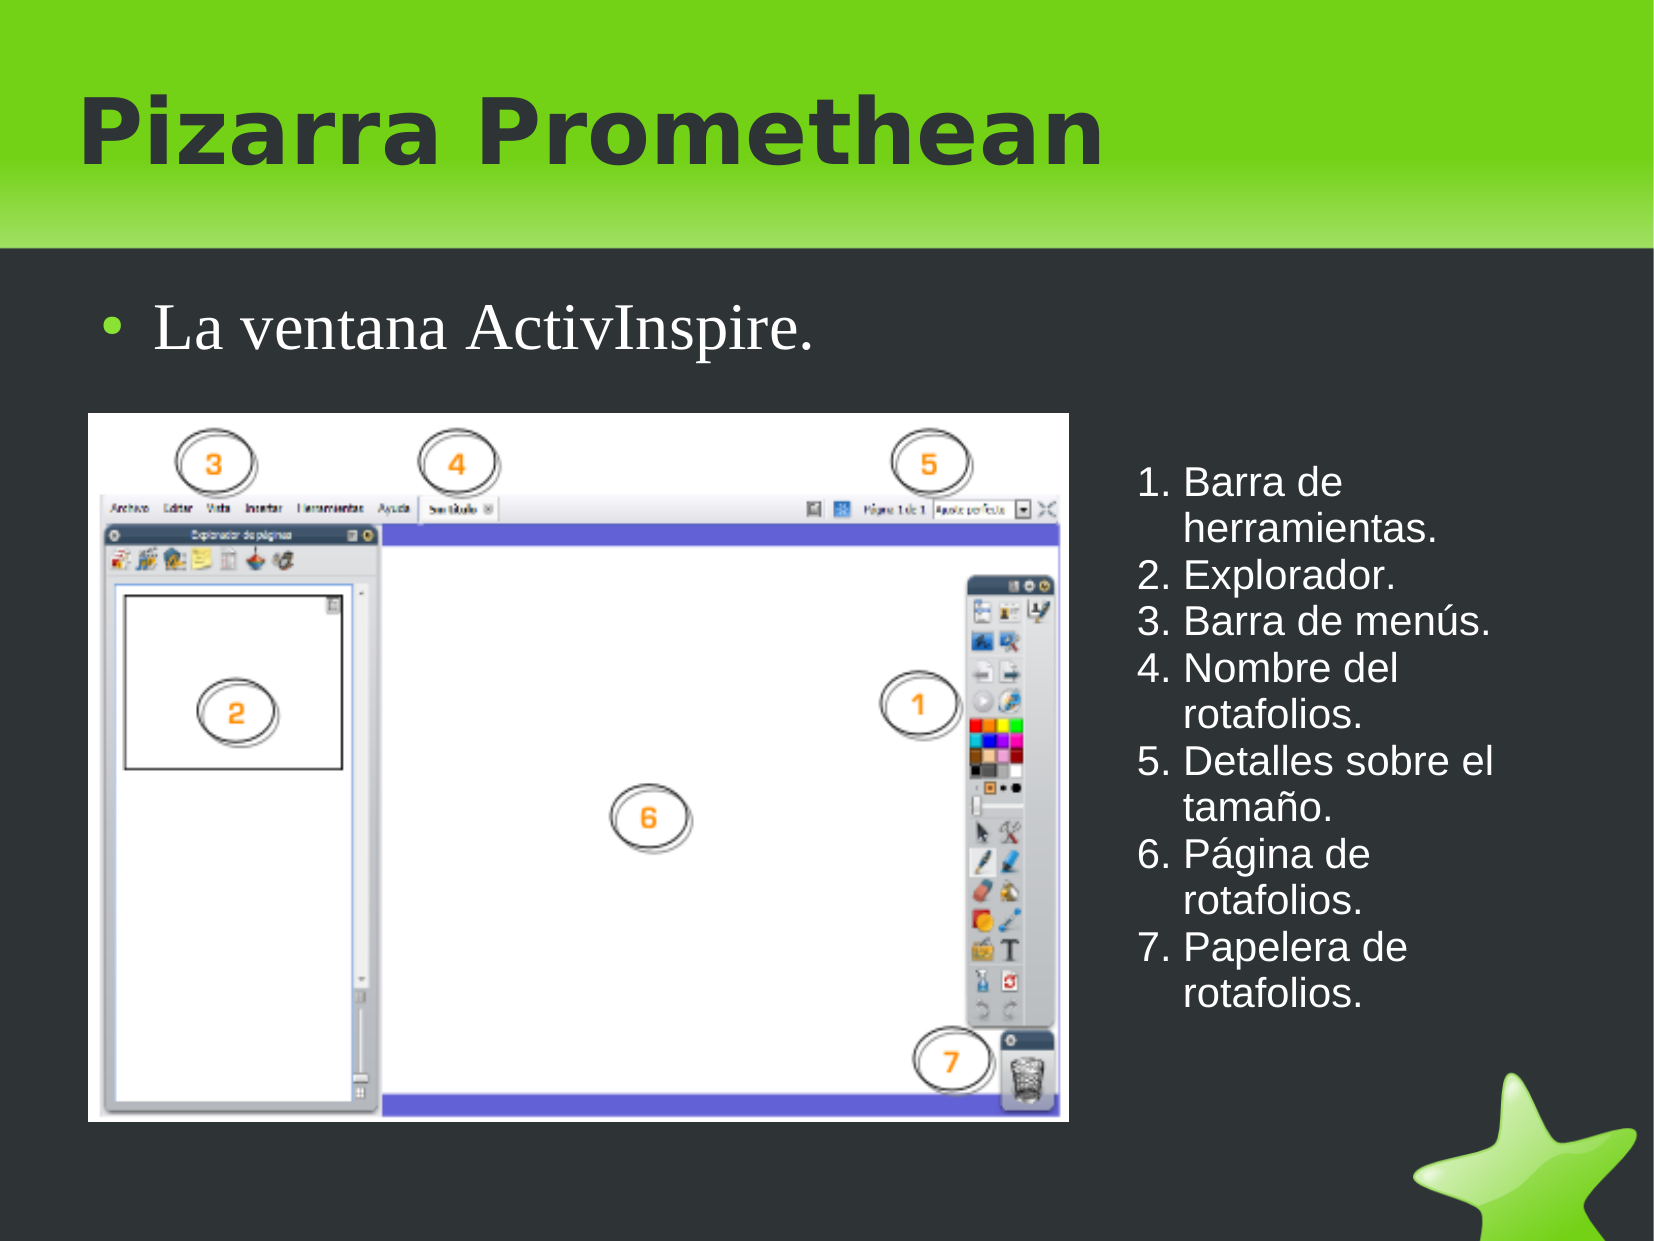

# Pizarra Promethean
La ventana ActivInspire.
1. Barra de
 herramientas.
2. Explorador.
3. Barra de menús.
4. Nombre del
 rotafolios.
5. Detalles sobre el
 tamaño.
6. Página de
 rotafolios.
7. Papelera de
 rotafolios.